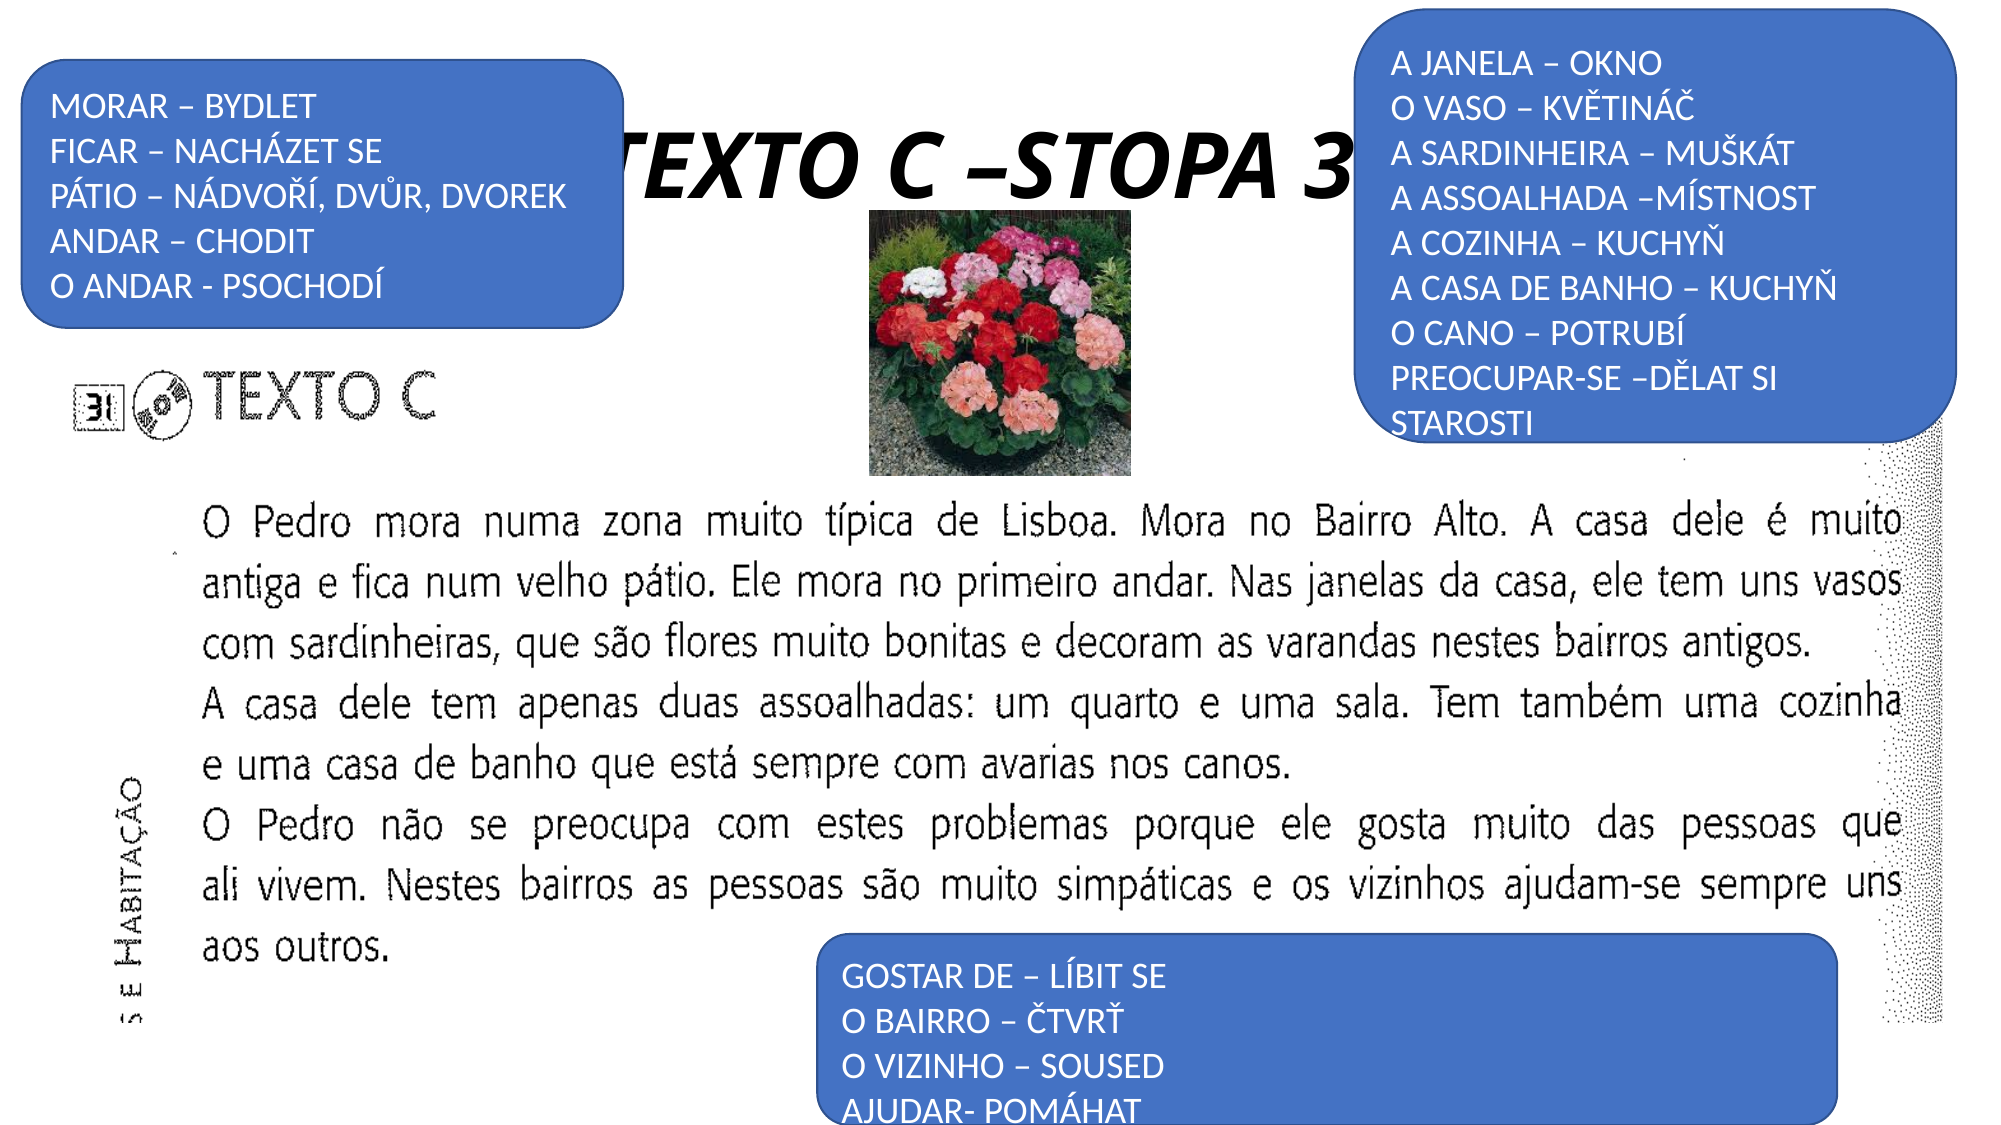

A JANELA – OKNO
O VASO – KVĚTINÁČ
A SARDINHEIRA – MUŠKÁT
A ASSOALHADA –MÍSTNOST
A COZINHA – KUCHYŇ
A CASA DE BANHO – KUCHYŇ
O CANO – POTRUBÍ
PREOCUPAR-SE –DĚLAT SI STAROSTI
MORAR – BYDLET
FICAR – NACHÁZET SE
PÁTIO – NÁDVOŘÍ, DVŮR, DVOREK
ANDAR – CHODIT
O ANDAR - PSOCHODÍ
# TEXTO C –STOPA 31
GOSTAR DE – LÍBIT SE
O BAIRRO – ČTVRŤ
O VIZINHO – SOUSED
AJUDAR- POMÁHAT
OS OUTROS - OSTATNÍ